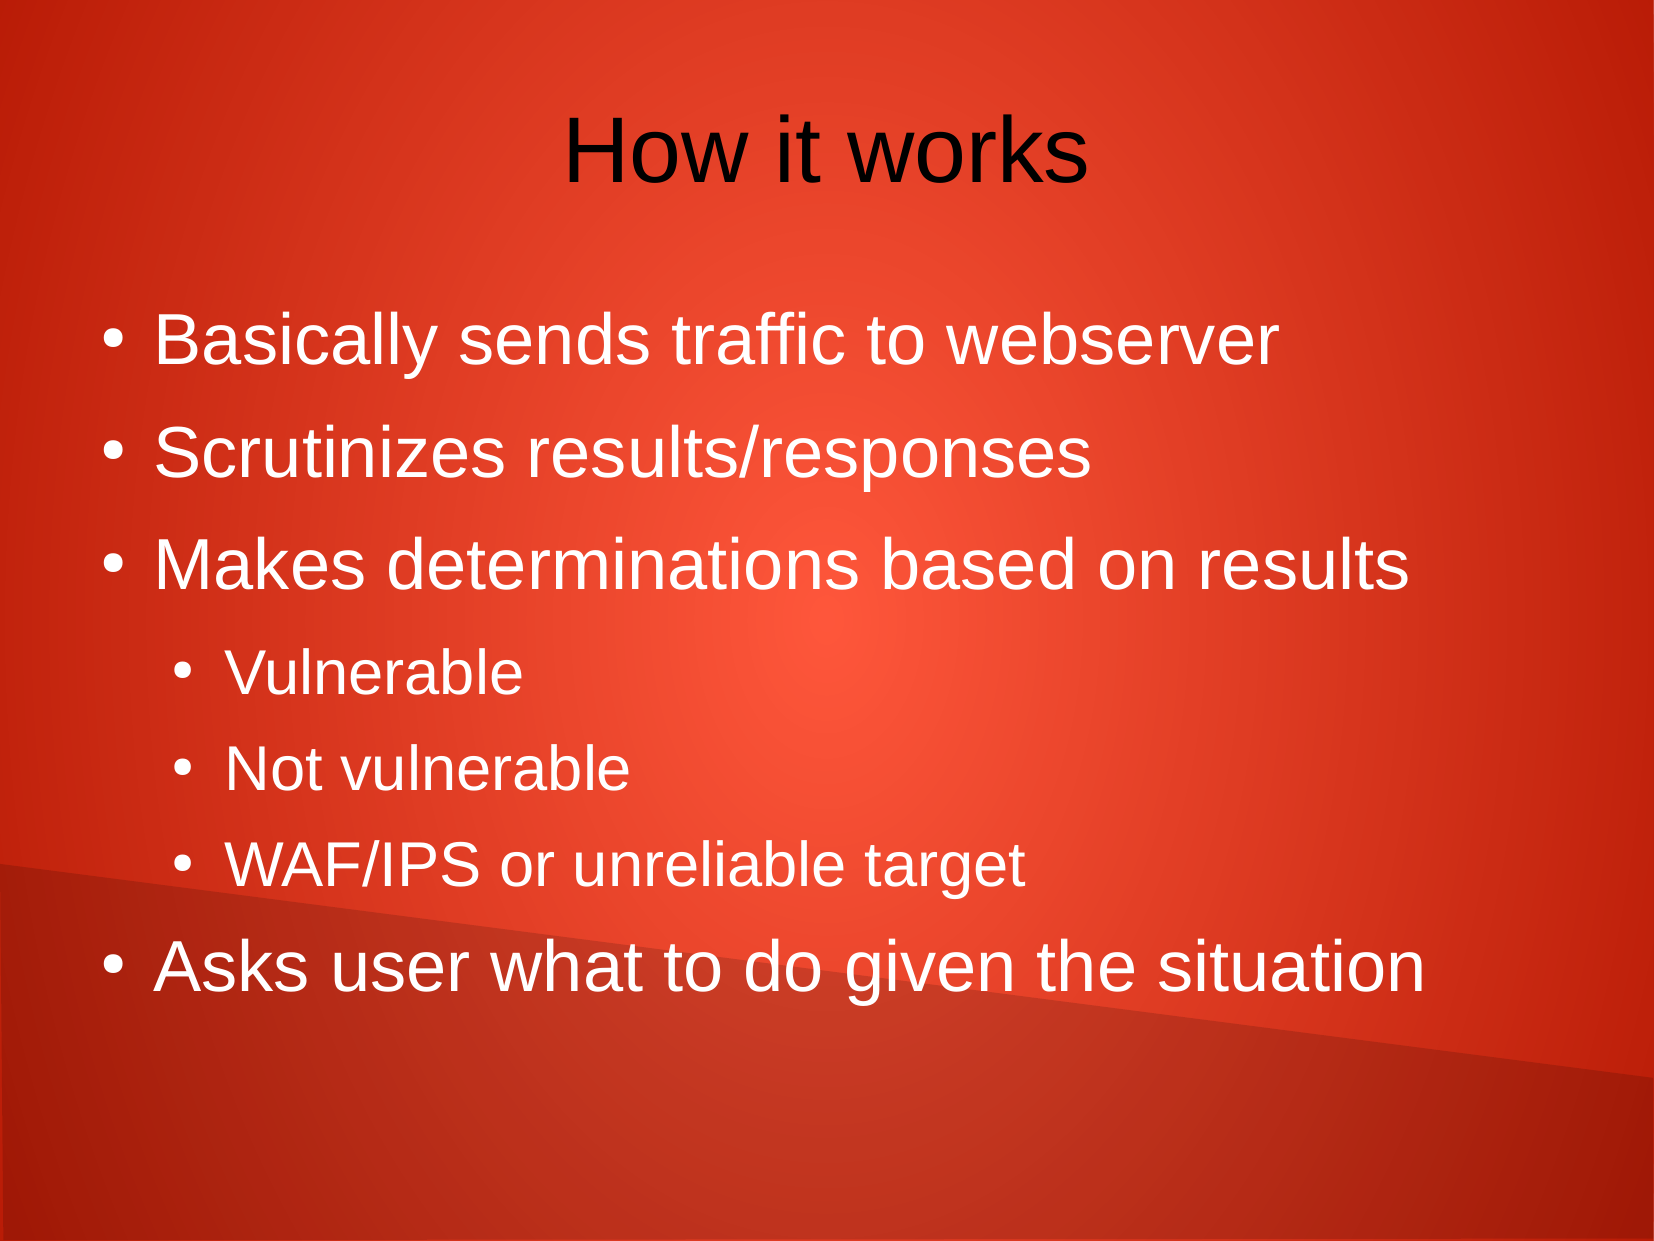

# How it works
Basically sends traffic to webserver
Scrutinizes results/responses
Makes determinations based on results
Vulnerable
Not vulnerable
WAF/IPS or unreliable target
Asks user what to do given the situation